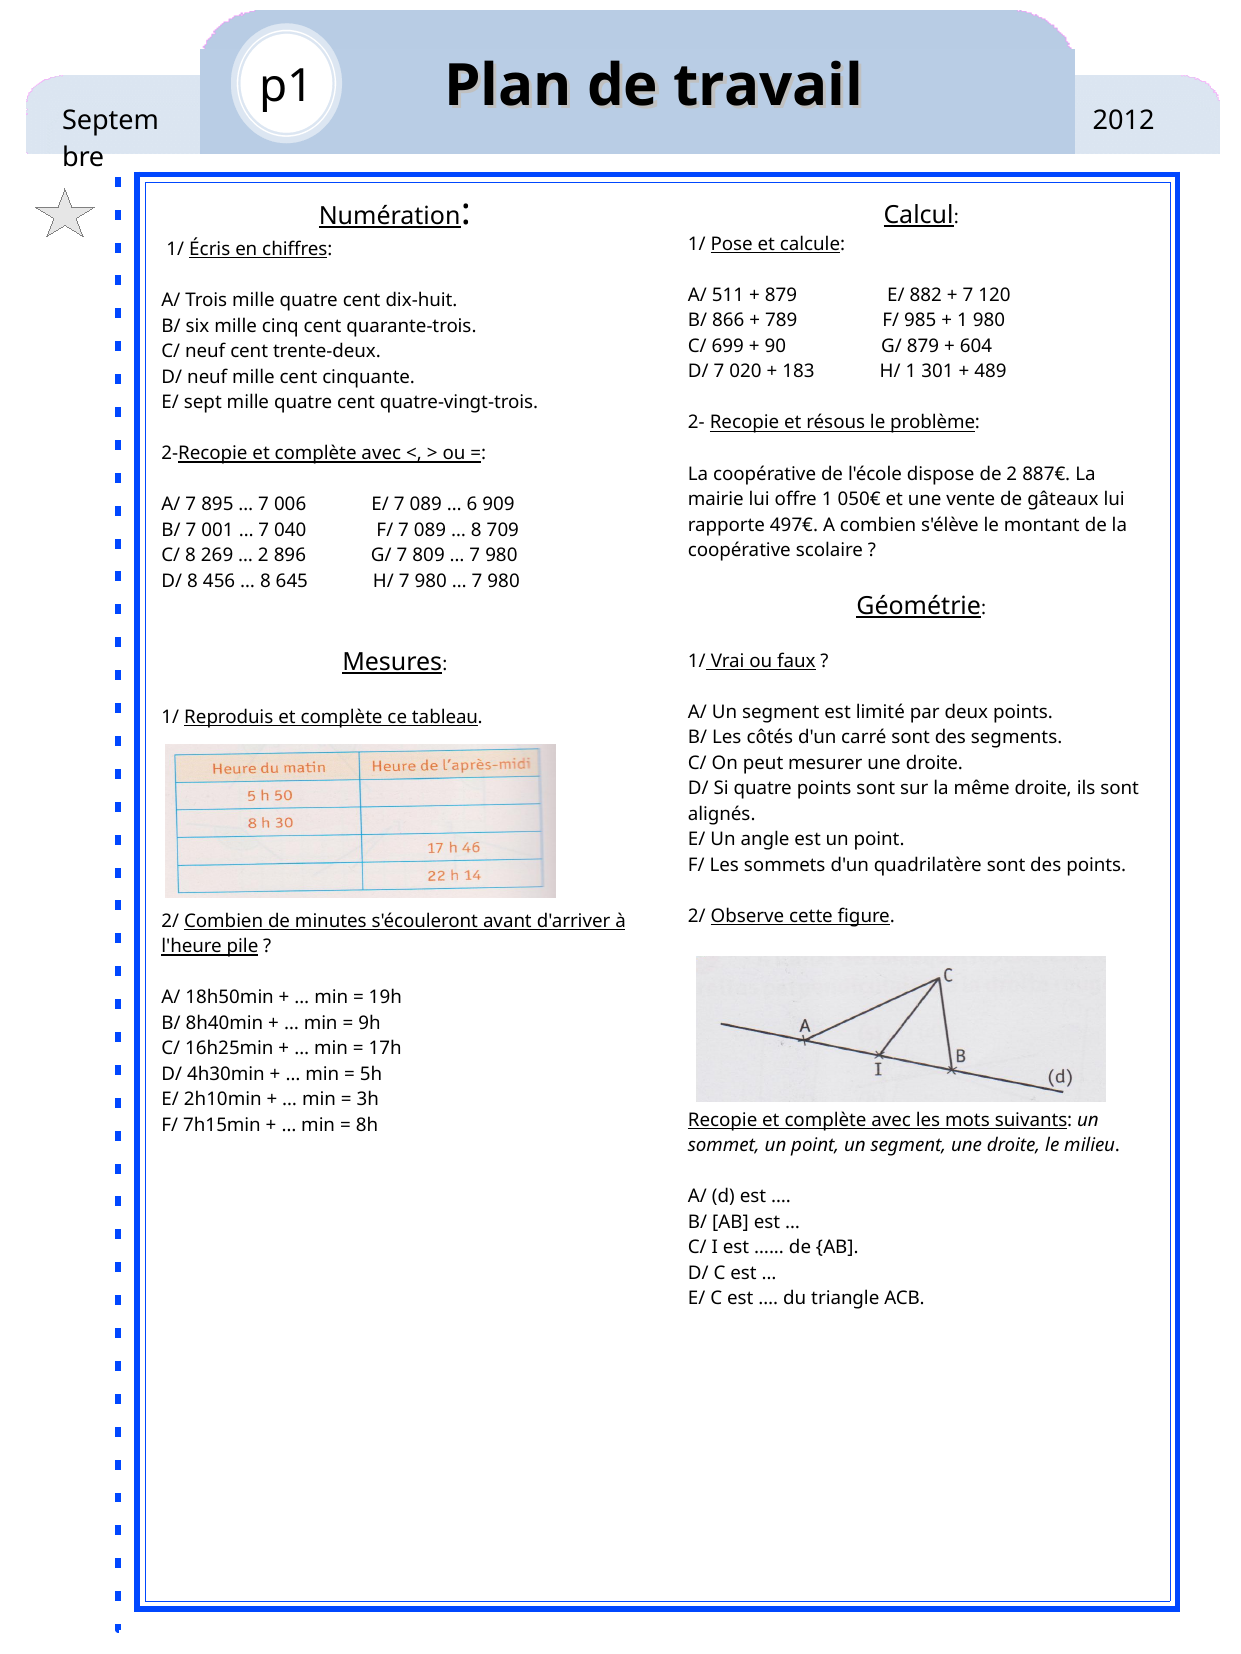

p1
Plan de travail
Septembre
2012
| |
| --- |
Numération:
 1/ Écris en chiffres:
A/ Trois mille quatre cent dix-huit.
B/ six mille cinq cent quarante-trois.
C/ neuf cent trente-deux.
D/ neuf mille cent cinquante.
E/ sept mille quatre cent quatre-vingt-trois.
2-Recopie et complète avec <, > ou =:
A/ 7 895 … 7 006 E/ 7 089 … 6 909
B/ 7 001 … 7 040 F/ 7 089 … 8 709
C/ 8 269 … 2 896 G/ 7 809 … 7 980
D/ 8 456 … 8 645 H/ 7 980 … 7 980
Mesures:
1/ Reproduis et complète ce tableau.
2/ Combien de minutes s'écouleront avant d'arriver à l'heure pile ?
A/ 18h50min + … min = 19h
B/ 8h40min + … min = 9h
C/ 16h25min + … min = 17h
D/ 4h30min + … min = 5h
E/ 2h10min + … min = 3h
F/ 7h15min + … min = 8h
Calcul:
1/ Pose et calcule:
A/ 511 + 879 E/ 882 + 7 120
B/ 866 + 789 F/ 985 + 1 980
C/ 699 + 90 G/ 879 + 604
D/ 7 020 + 183 H/ 1 301 + 489
2- Recopie et résous le problème:
La coopérative de l'école dispose de 2 887€. La mairie lui offre 1 050€ et une vente de gâteaux lui rapporte 497€. A combien s'élève le montant de la coopérative scolaire ?
Géométrie:
1/ Vrai ou faux ?
A/ Un segment est limité par deux points.
B/ Les côtés d'un carré sont des segments.
C/ On peut mesurer une droite.
D/ Si quatre points sont sur la même droite, ils sont alignés.
E/ Un angle est un point.
F/ Les sommets d'un quadrilatère sont des points.
2/ Observe cette figure.
Recopie et complète avec les mots suivants: un sommet, un point, un segment, une droite, le milieu.
A/ (d) est ….
B/ [AB] est …
C/ I est …... de {AB].
D/ C est …
E/ C est …. du triangle ACB.